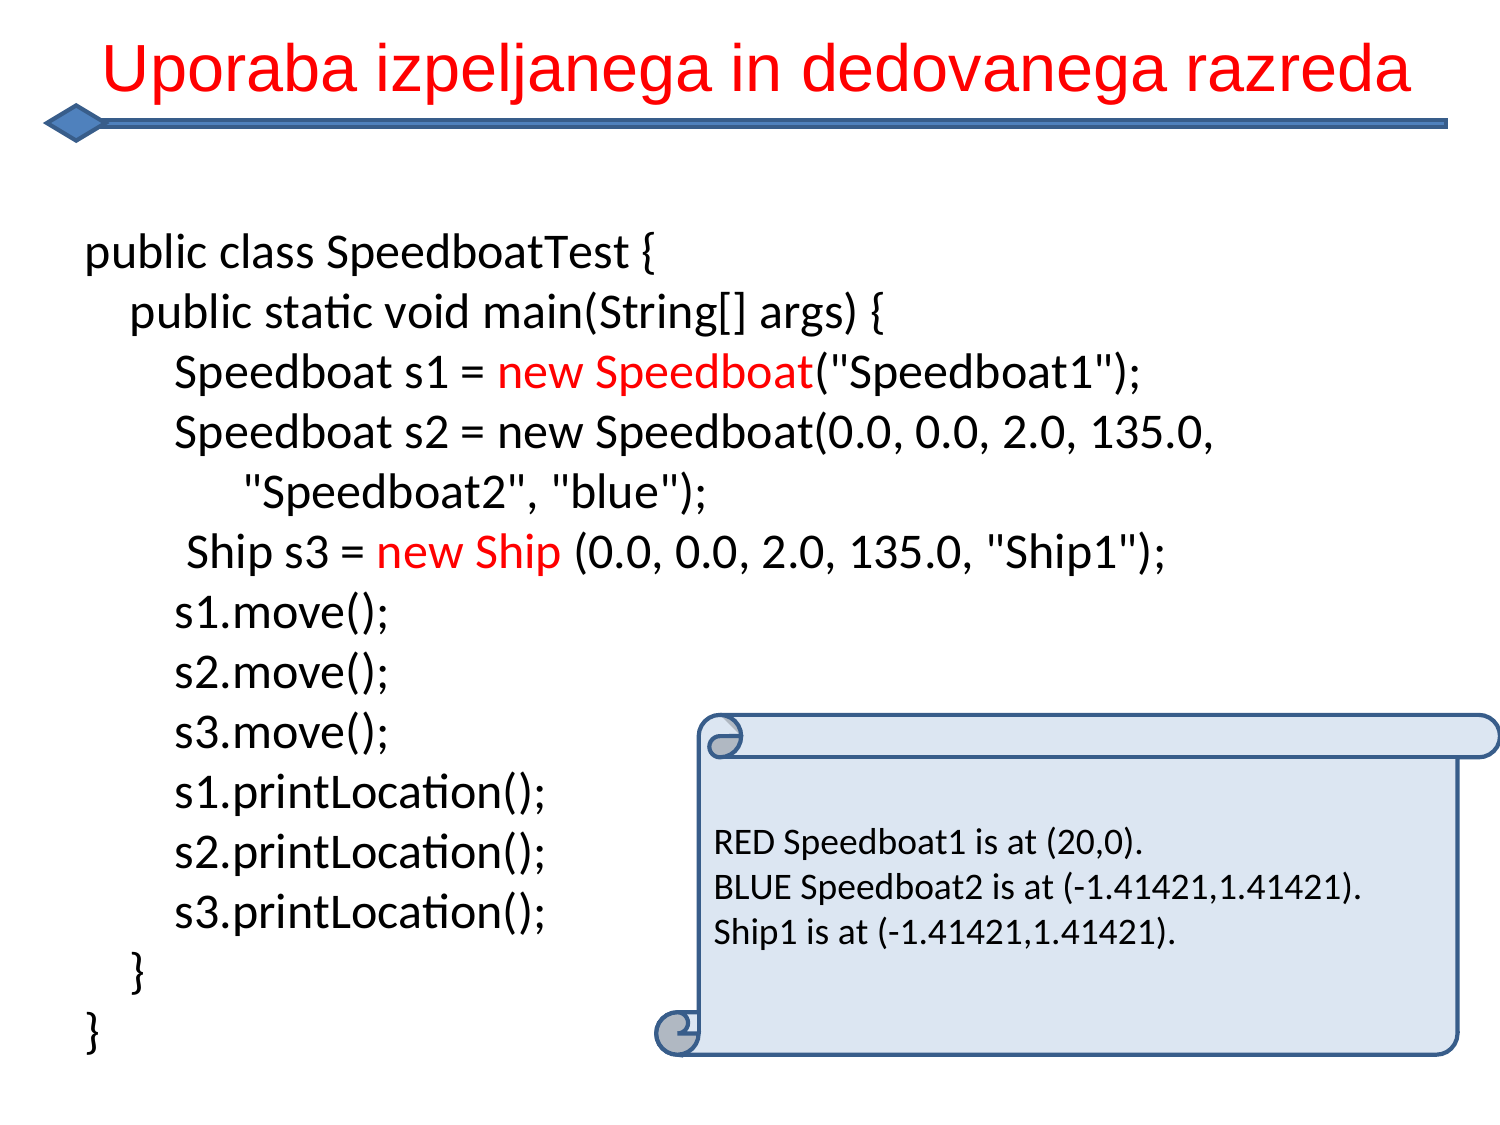

# Uporaba izpeljanega in dedovanega razreda
public class SpeedboatTest {
 public static void main(String[] args) {
 Speedboat s1 = new Speedboat("Speedboat1");
 Speedboat s2 = new Speedboat(0.0, 0.0, 2.0, 135.0,
 "Speedboat2", "blue");
 Ship s3 = new Ship (0.0, 0.0, 2.0, 135.0, "Ship1");
 s1.move();
 s2.move();
 s3.move();
 s1.printLocation();
 s2.printLocation();
 s3.printLocation();
 }
}
RED Speedboat1 is at (20,0).
BLUE Speedboat2 is at (-1.41421,1.41421).
Ship1 is at (-1.41421,1.41421).